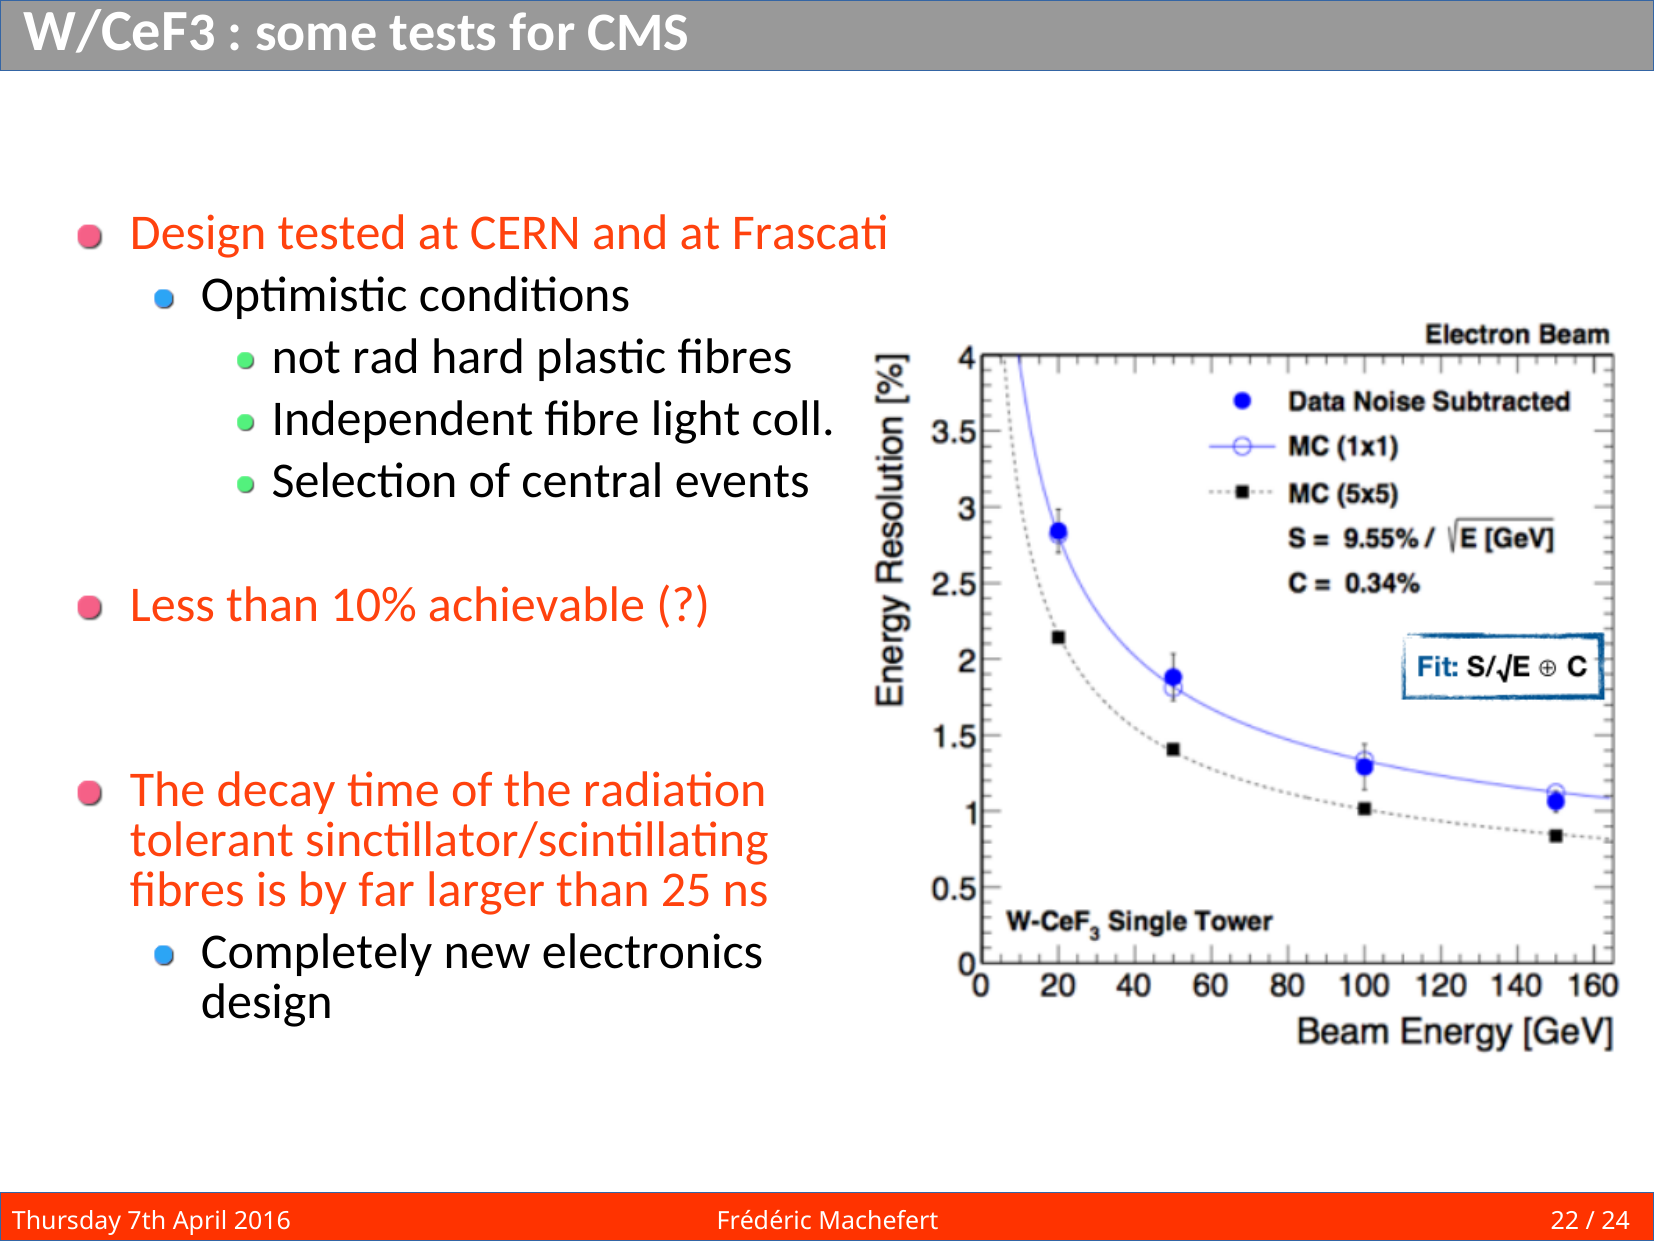

# W/CeF3 : some tests for CMS
Design tested at CERN and at Frascati
Optimistic conditions
not rad hard plastic fibres
Independent fibre light coll.
Selection of central events
Less than 10% achievable (?)
The decay time of the radiation
tolerant sinctillator/scintillating
fibres is by far larger than 25 ns
Completely new electronics
design